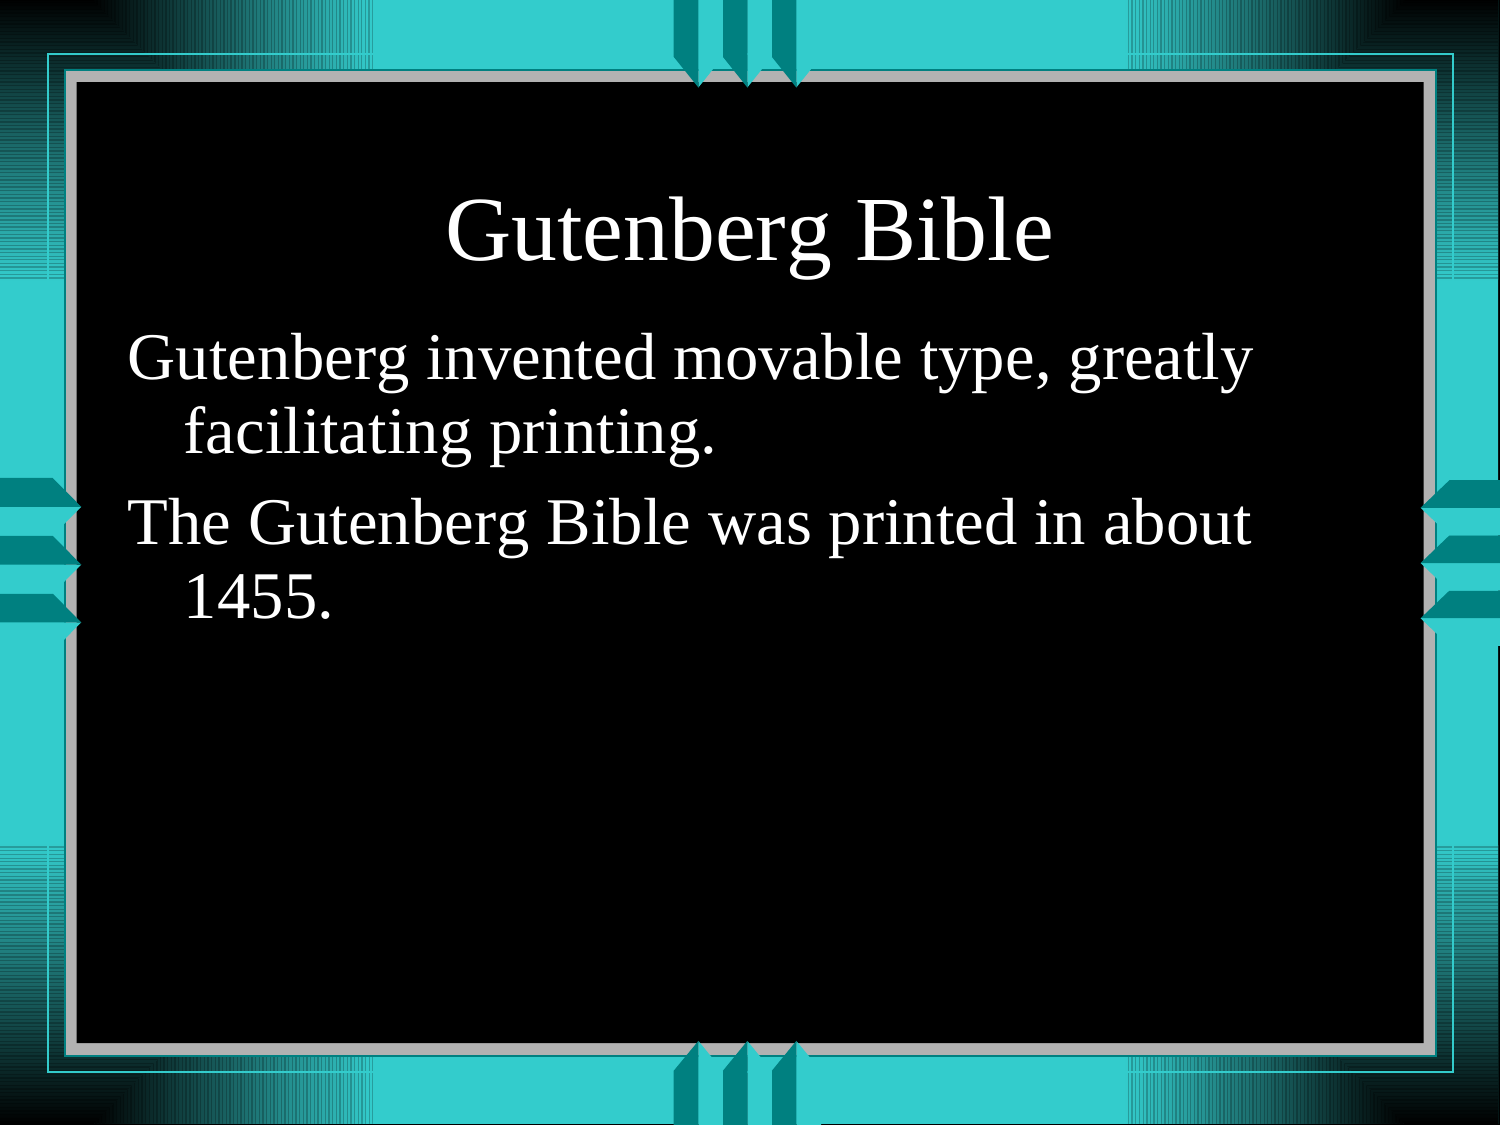

# Gutenberg Bible
Gutenberg invented movable type, greatly facilitating printing.
The Gutenberg Bible was printed in about 1455.